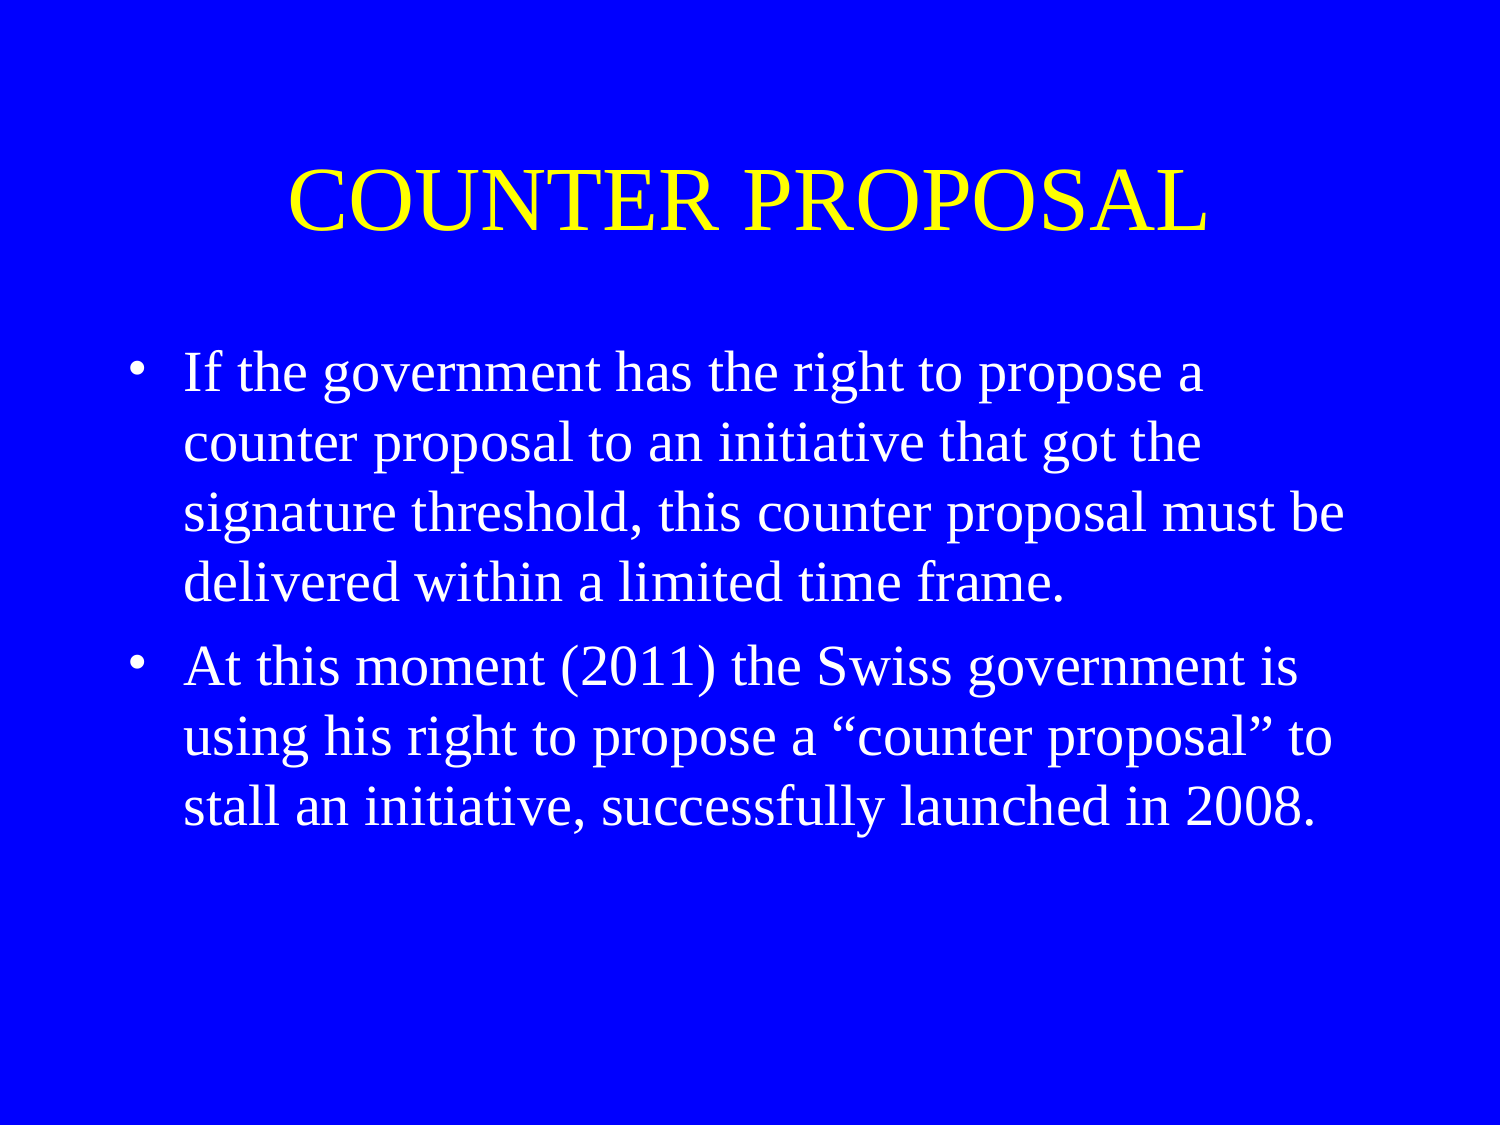

# COUNTER PROPOSAL
If the government has the right to propose a counter proposal to an initiative that got the signature threshold, this counter proposal must be delivered within a limited time frame.
At this moment (2011) the Swiss government is using his right to propose a “counter proposal” to stall an initiative, successfully launched in 2008.